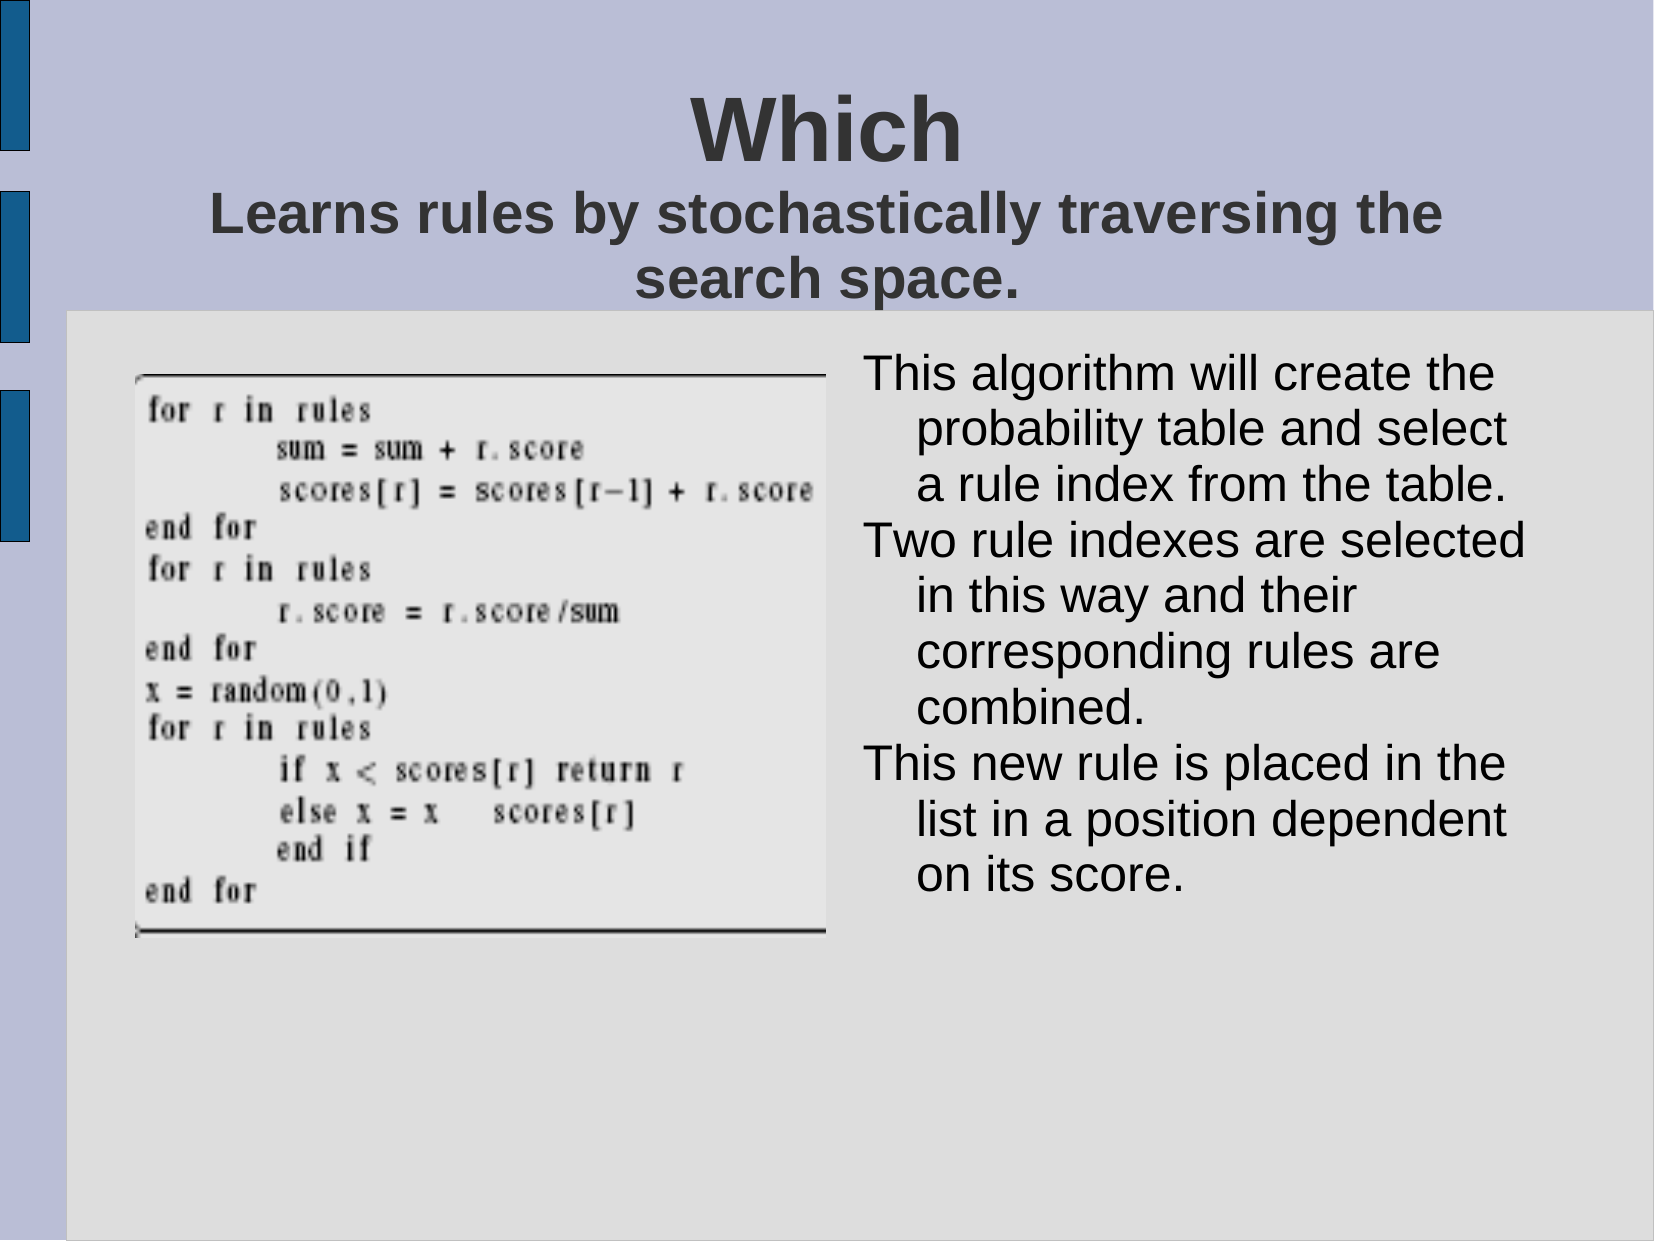

# Which Learns rules by stochastically traversing the search space.
This algorithm will create the probability table and select a rule index from the table.
Two rule indexes are selected in this way and their corresponding rules are combined.
This new rule is placed in the list in a position dependent on its score.